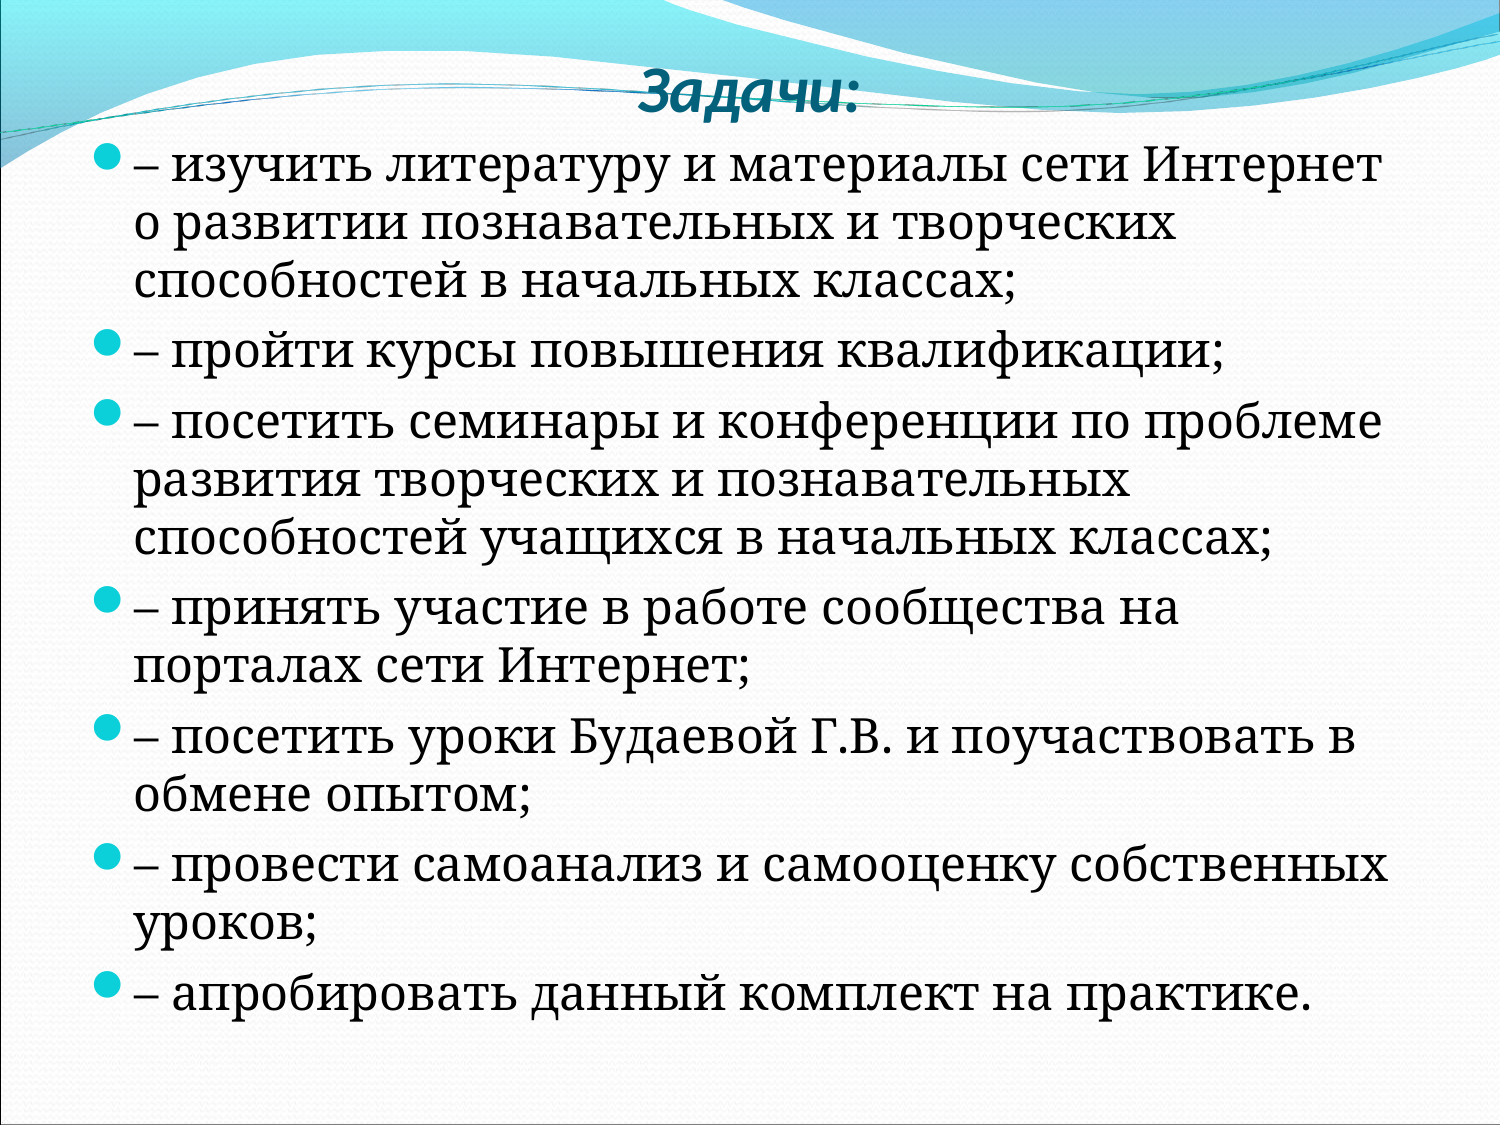

# Задачи:
– изучить литературу и материалы сети Интернет о развитии познавательных и творческих способностей в начальных классах;
– пройти курсы повышения квалификации;
– посетить семинары и конференции по проблеме развития творческих и познавательных способностей учащихся в начальных классах;
– принять участие в работе сообщества на порталах сети Интернет;
– посетить уроки Будаевой Г.В. и поучаствовать в обмене опытом;
– провести самоанализ и самооценку собственных уроков;
– апробировать данный комплект на практике.